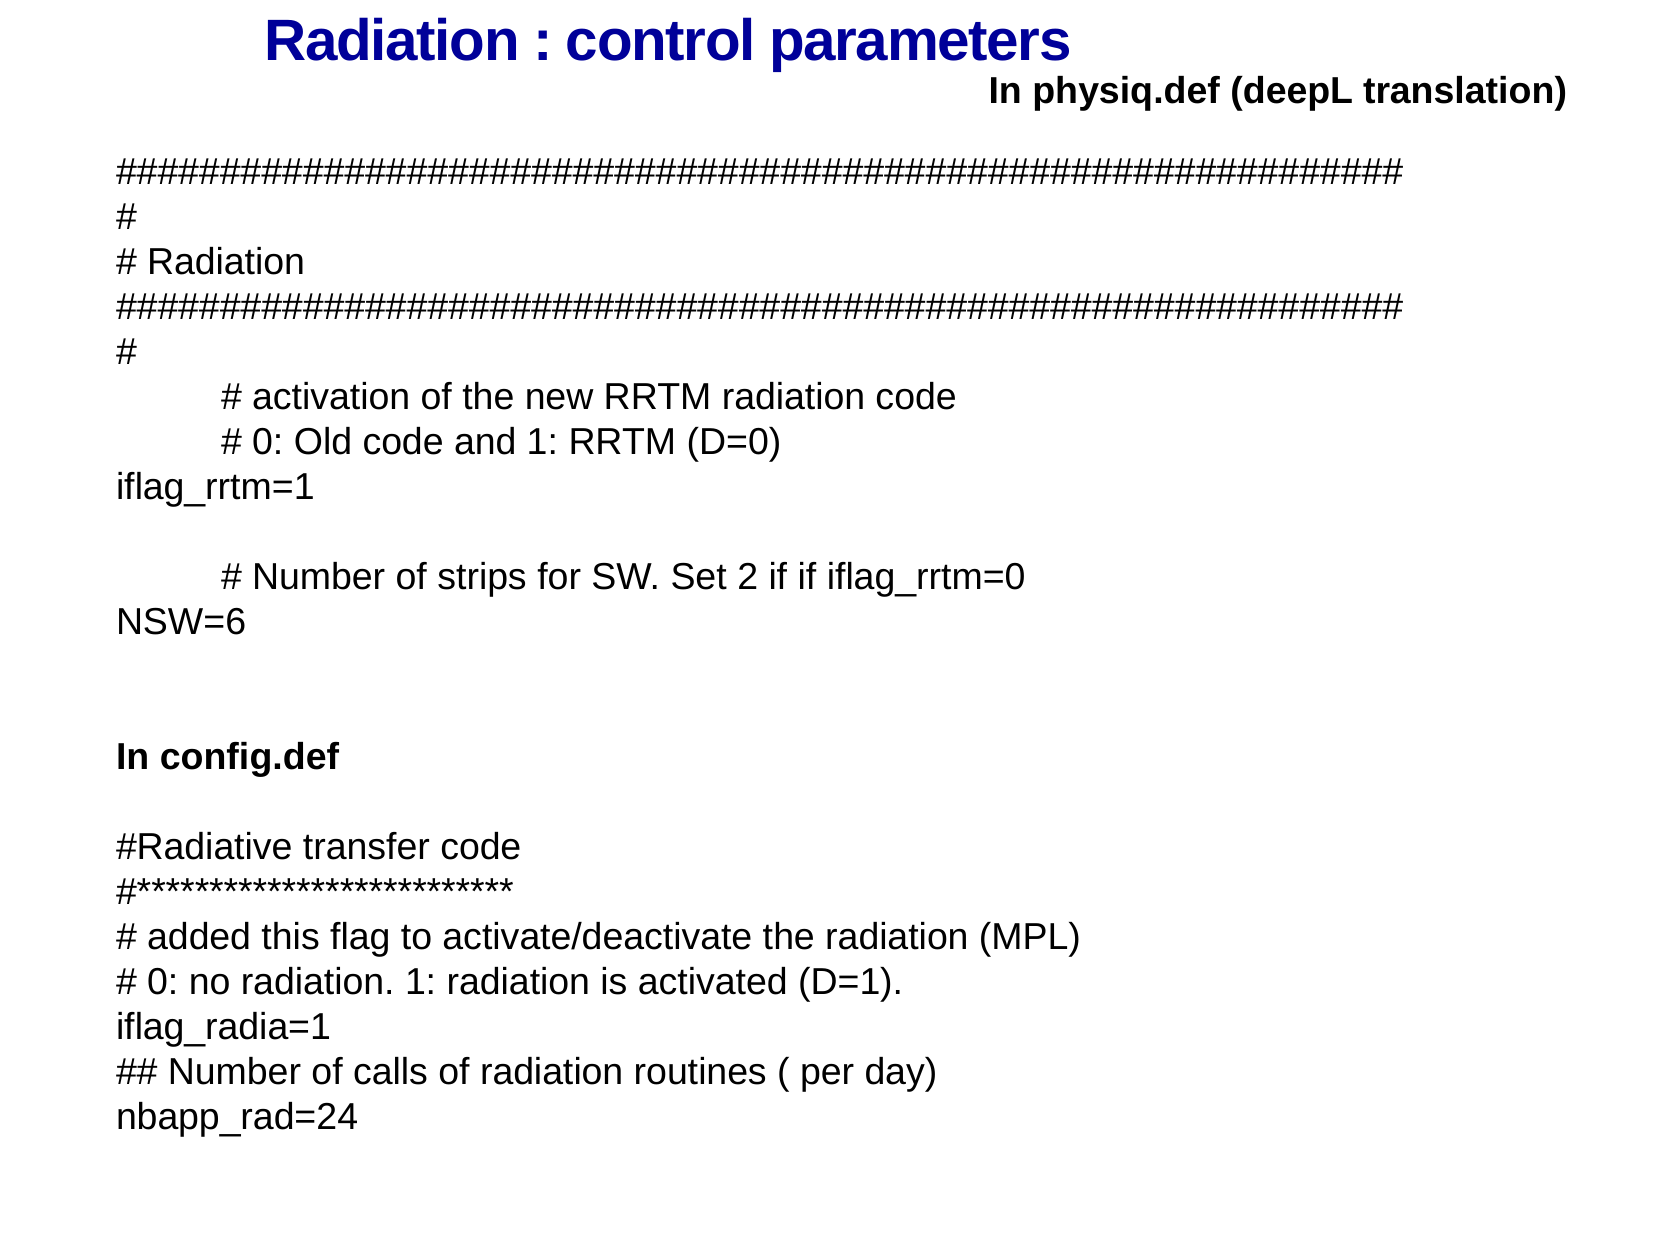

Radiation : control parameters
In physiq.def (deepL translation)
###############################################################
# Radiation
###############################################################
 # activation of the new RRTM radiation code
 # 0: Old code and 1: RRTM (D=0)
iflag_rrtm=1
 # Number of strips for SW. Set 2 if if iflag_rrtm=0
NSW=6
In config.def
#Radiative transfer code
#**************************
# added this flag to activate/deactivate the radiation (MPL)
# 0: no radiation. 1: radiation is activated (D=1).
iflag_radia=1
## Number of calls of radiation routines ( per day)
nbapp_rad=24